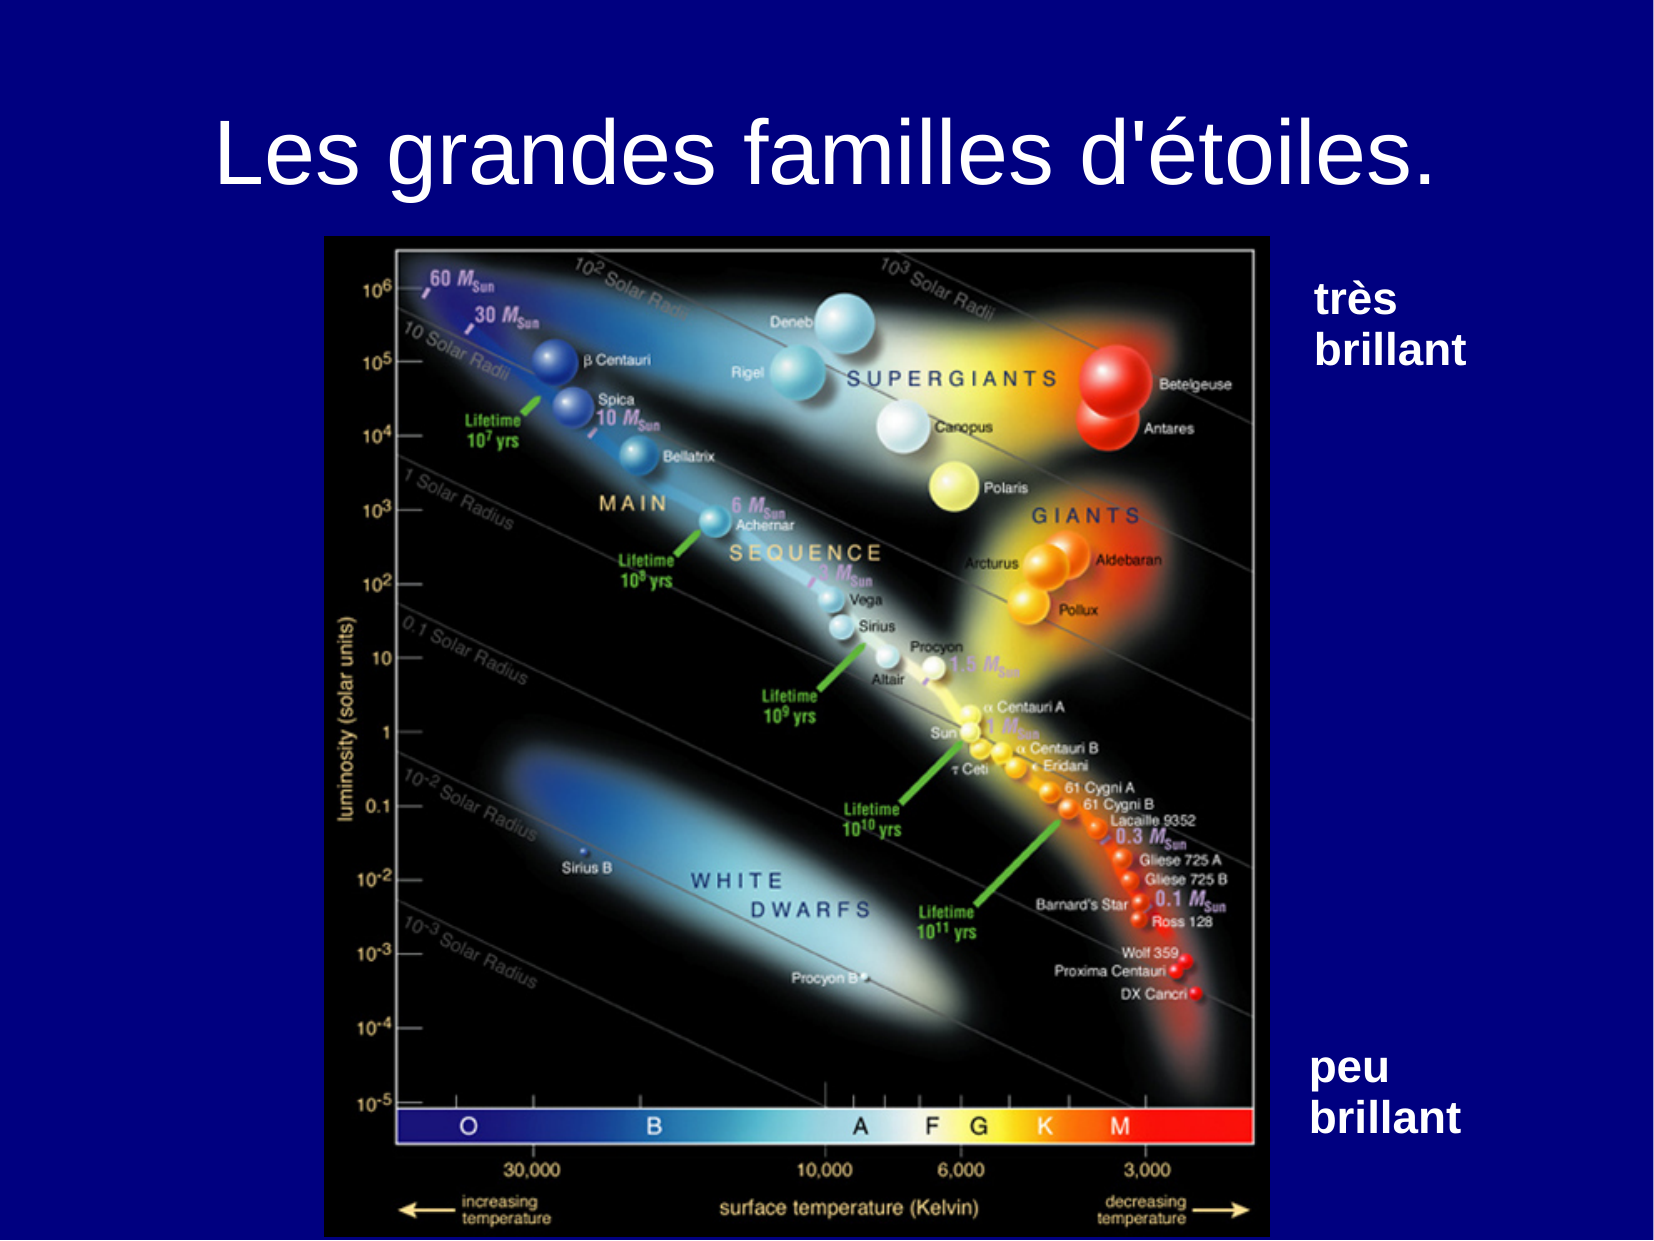

# Les grandes familles d'étoiles.
très
brillant
peu
brillant